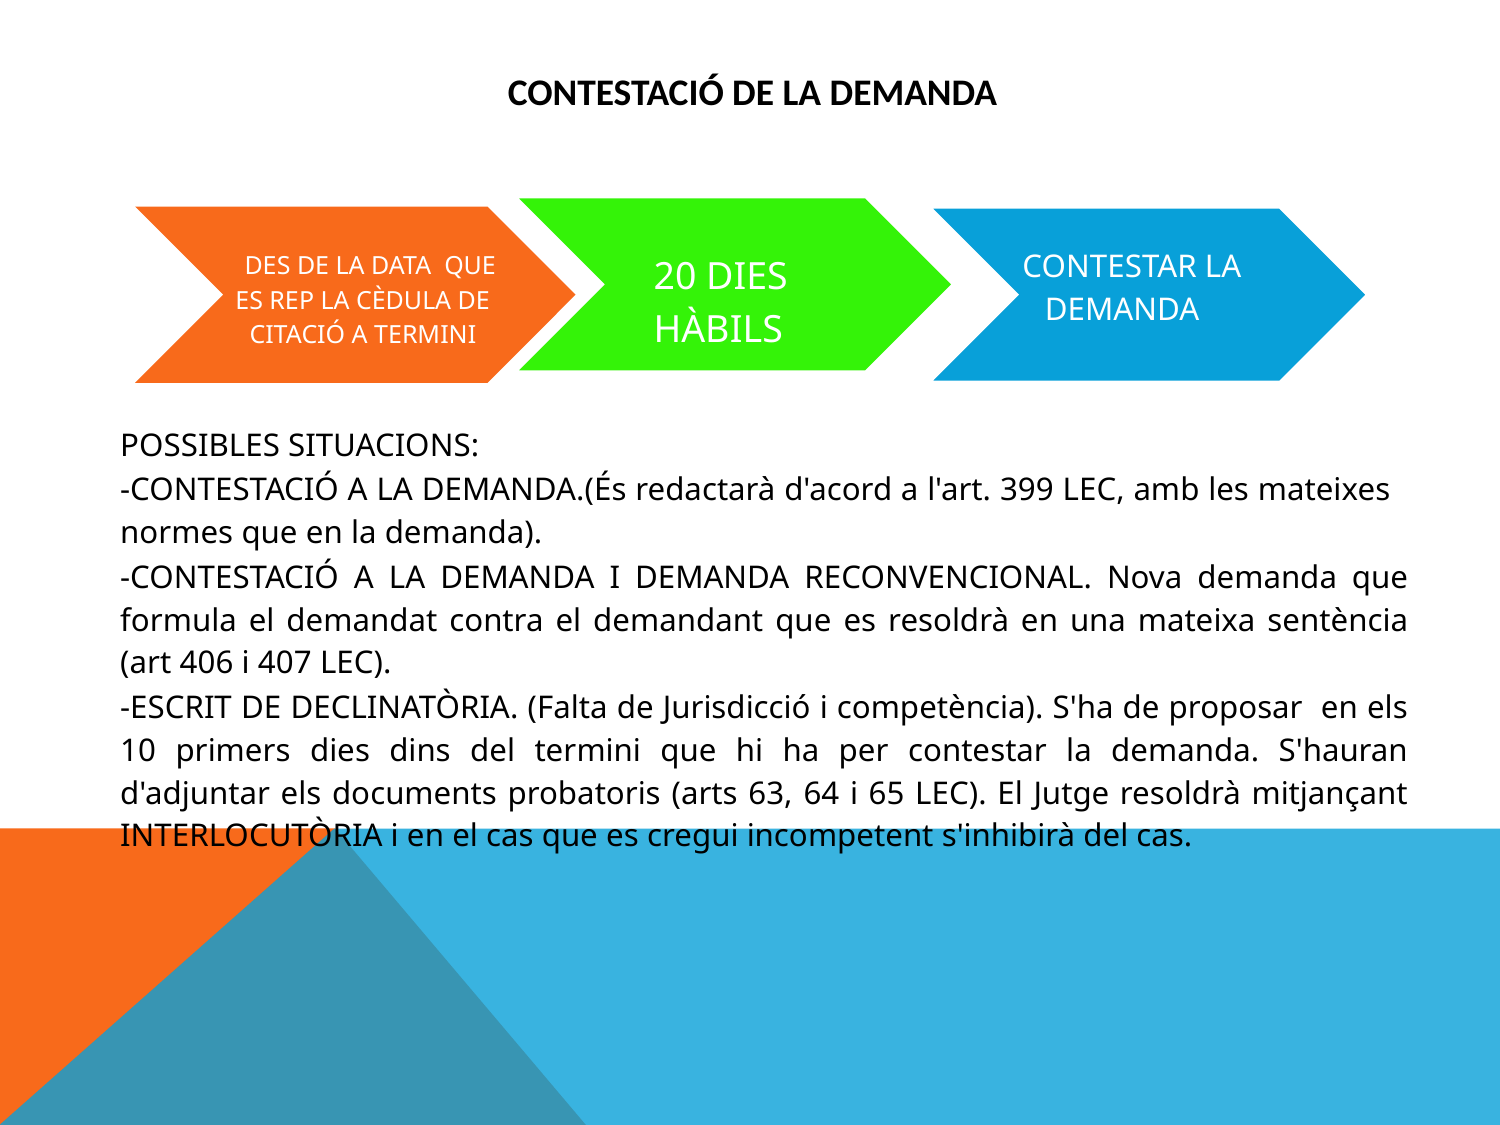

# CONTESTACIÓ DE LA DEMANDA
 DES DE LA DATA QUE ES REP LA CÈDULA DE CITACIÓ A TERMINI
 CONTESTAR LA DEMANDA
20 DIES
HÀBILS
POSSIBLES SITUACIONS:
-CONTESTACIÓ A LA DEMANDA.(És redactarà d'acord a l'art. 399 LEC, amb les mateixes normes que en la demanda).
-CONTESTACIÓ A LA DEMANDA I DEMANDA RECONVENCIONAL. Nova demanda que formula el demandat contra el demandant que es resoldrà en una mateixa sentència (art 406 i 407 LEC).
-ESCRIT DE DECLINATÒRIA. (Falta de Jurisdicció i competència). S'ha de proposar en els 10 primers dies dins del termini que hi ha per contestar la demanda. S'hauran d'adjuntar els documents probatoris (arts 63, 64 i 65 LEC). El Jutge resoldrà mitjançant INTERLOCUTÒRIA i en el cas que es cregui incompetent s'inhibirà del cas.